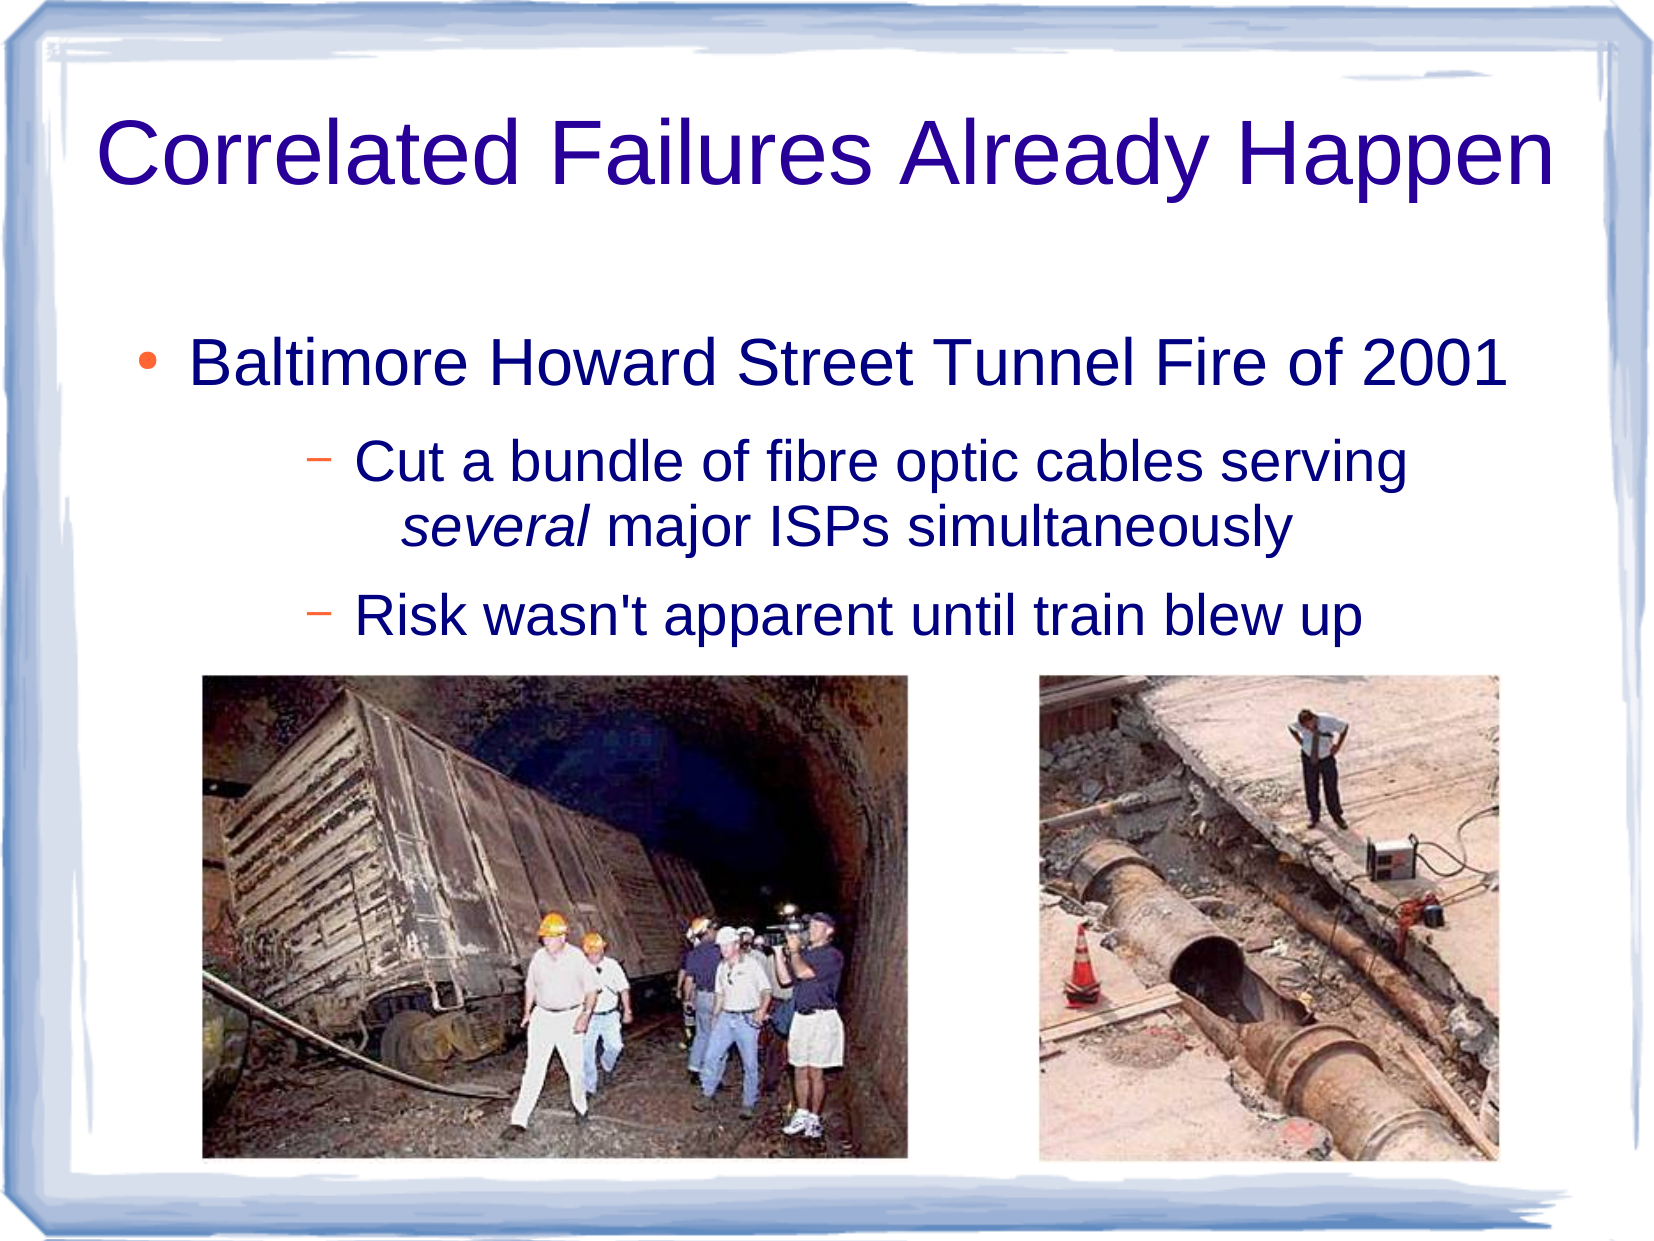

# Correlated Failures Already Happen
Baltimore Howard Street Tunnel Fire of 2001
Cut a bundle of fibre optic cables serving
several major ISPs simultaneously
Risk wasn't apparent until train blew up